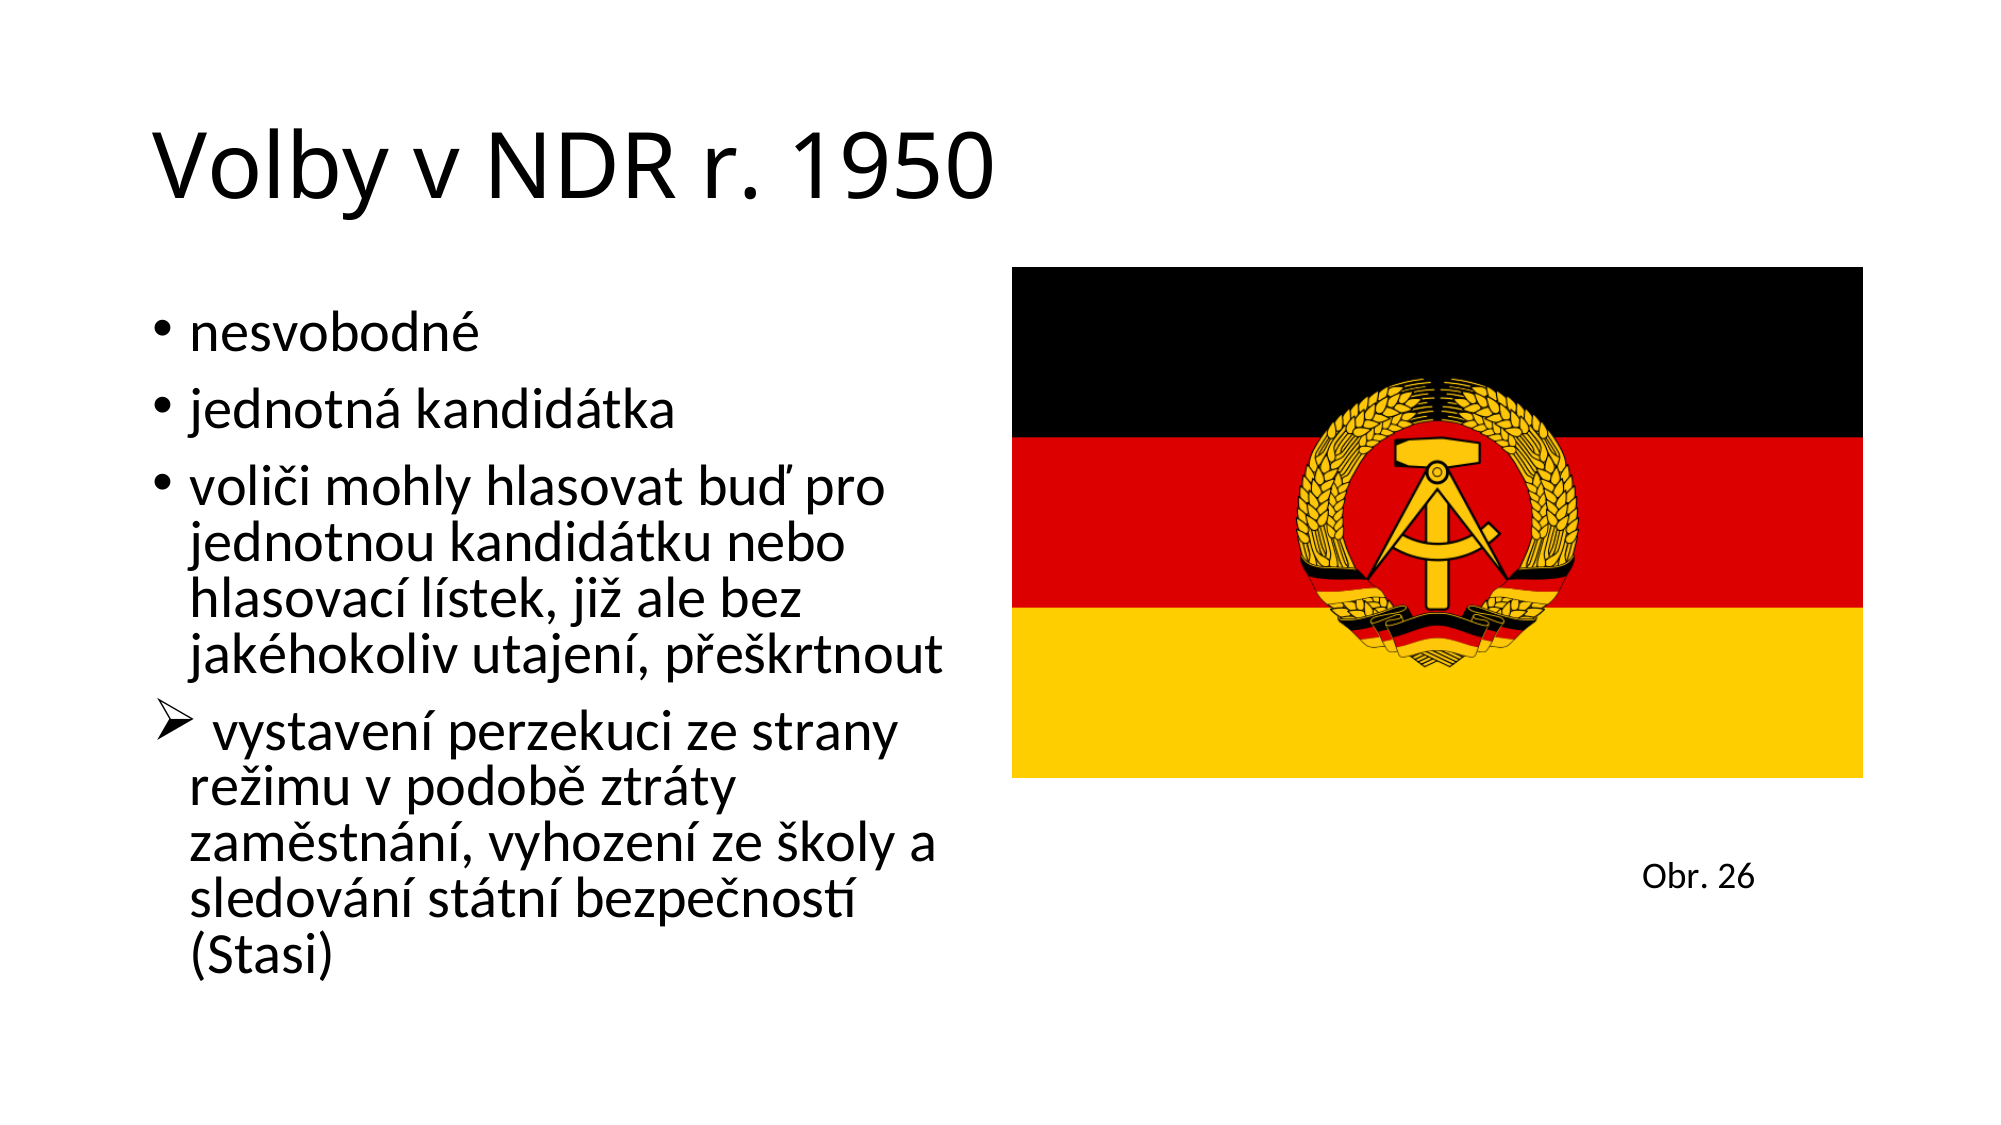

# Volby v NDR r. 1950
nesvobodné
jednotná kandidátka
voliči mohly hlasovat buď pro jednotnou kandidátku nebo hlasovací lístek, již ale bez jakéhokoliv utajení, přeškrtnout
 vystavení perzekuci ze strany režimu v podobě ztráty zaměstnání, vyhození ze školy a sledování státní bezpečností (Stasi)
Obr. 26